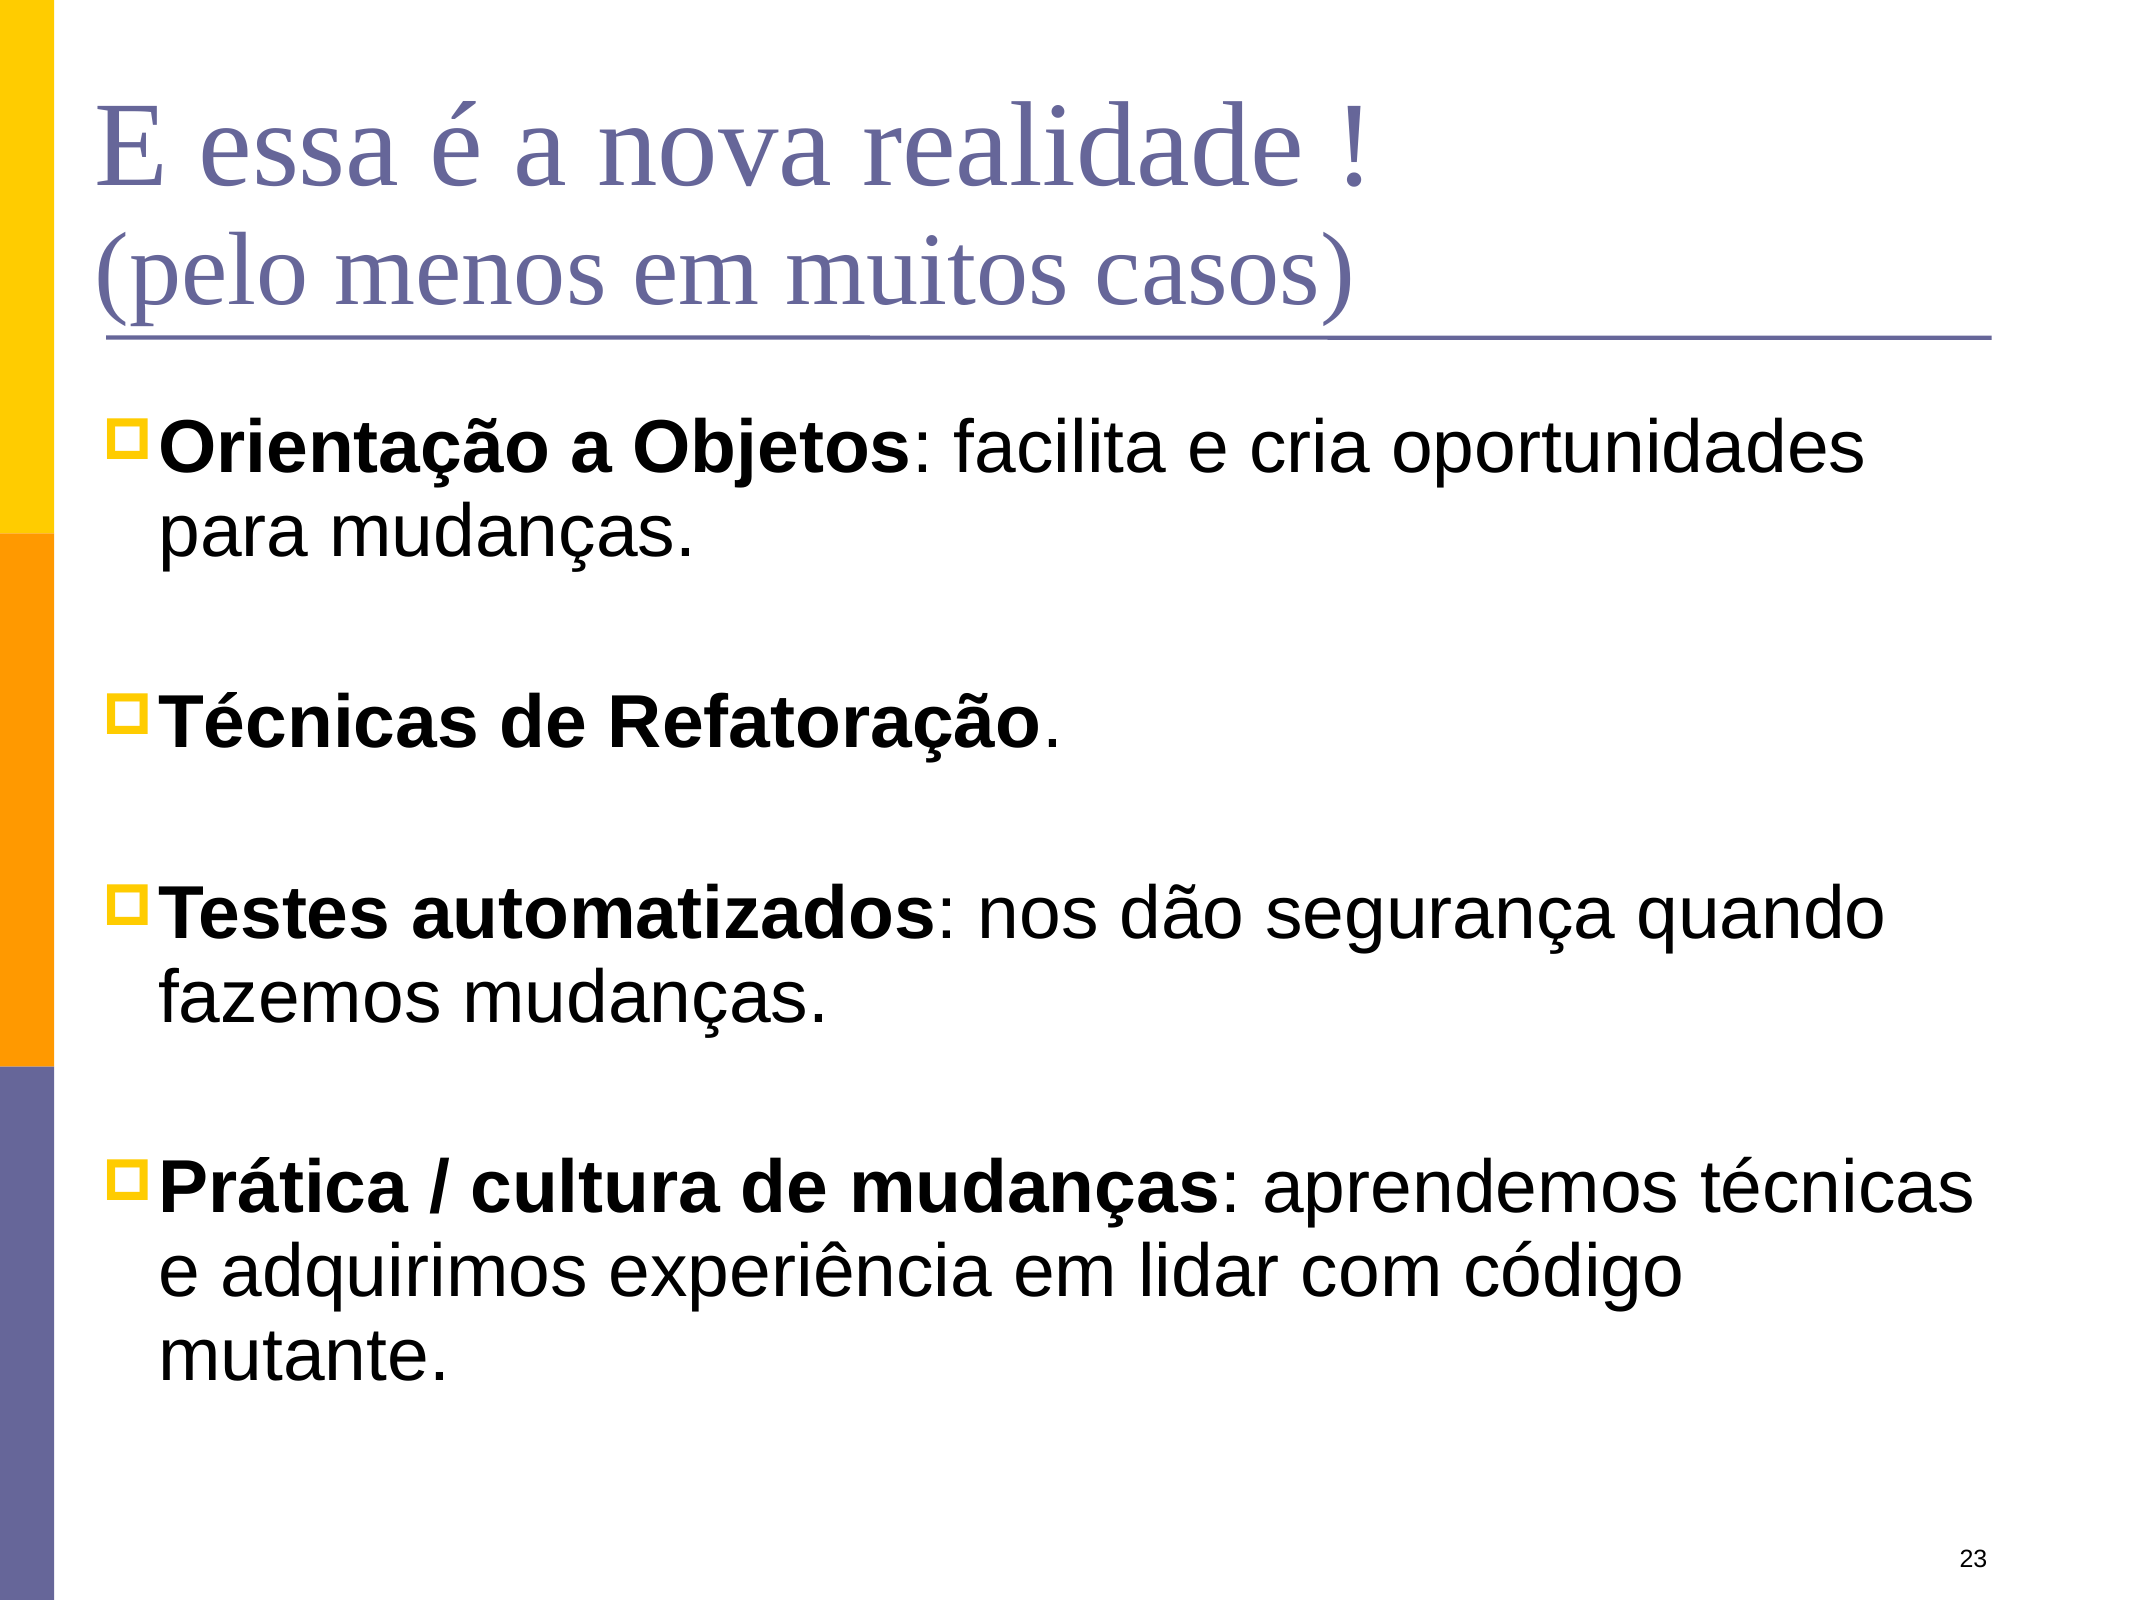

# E essa é a nova realidade ! (pelo menos em muitos casos)
Orientação a Objetos: facilita e cria oportunidades para mudanças.
Técnicas de Refatoração.
Testes automatizados: nos dão segurança quando fazemos mudanças.
Prática / cultura de mudanças: aprendemos técnicas e adquirimos experiência em lidar com código mutante.
23